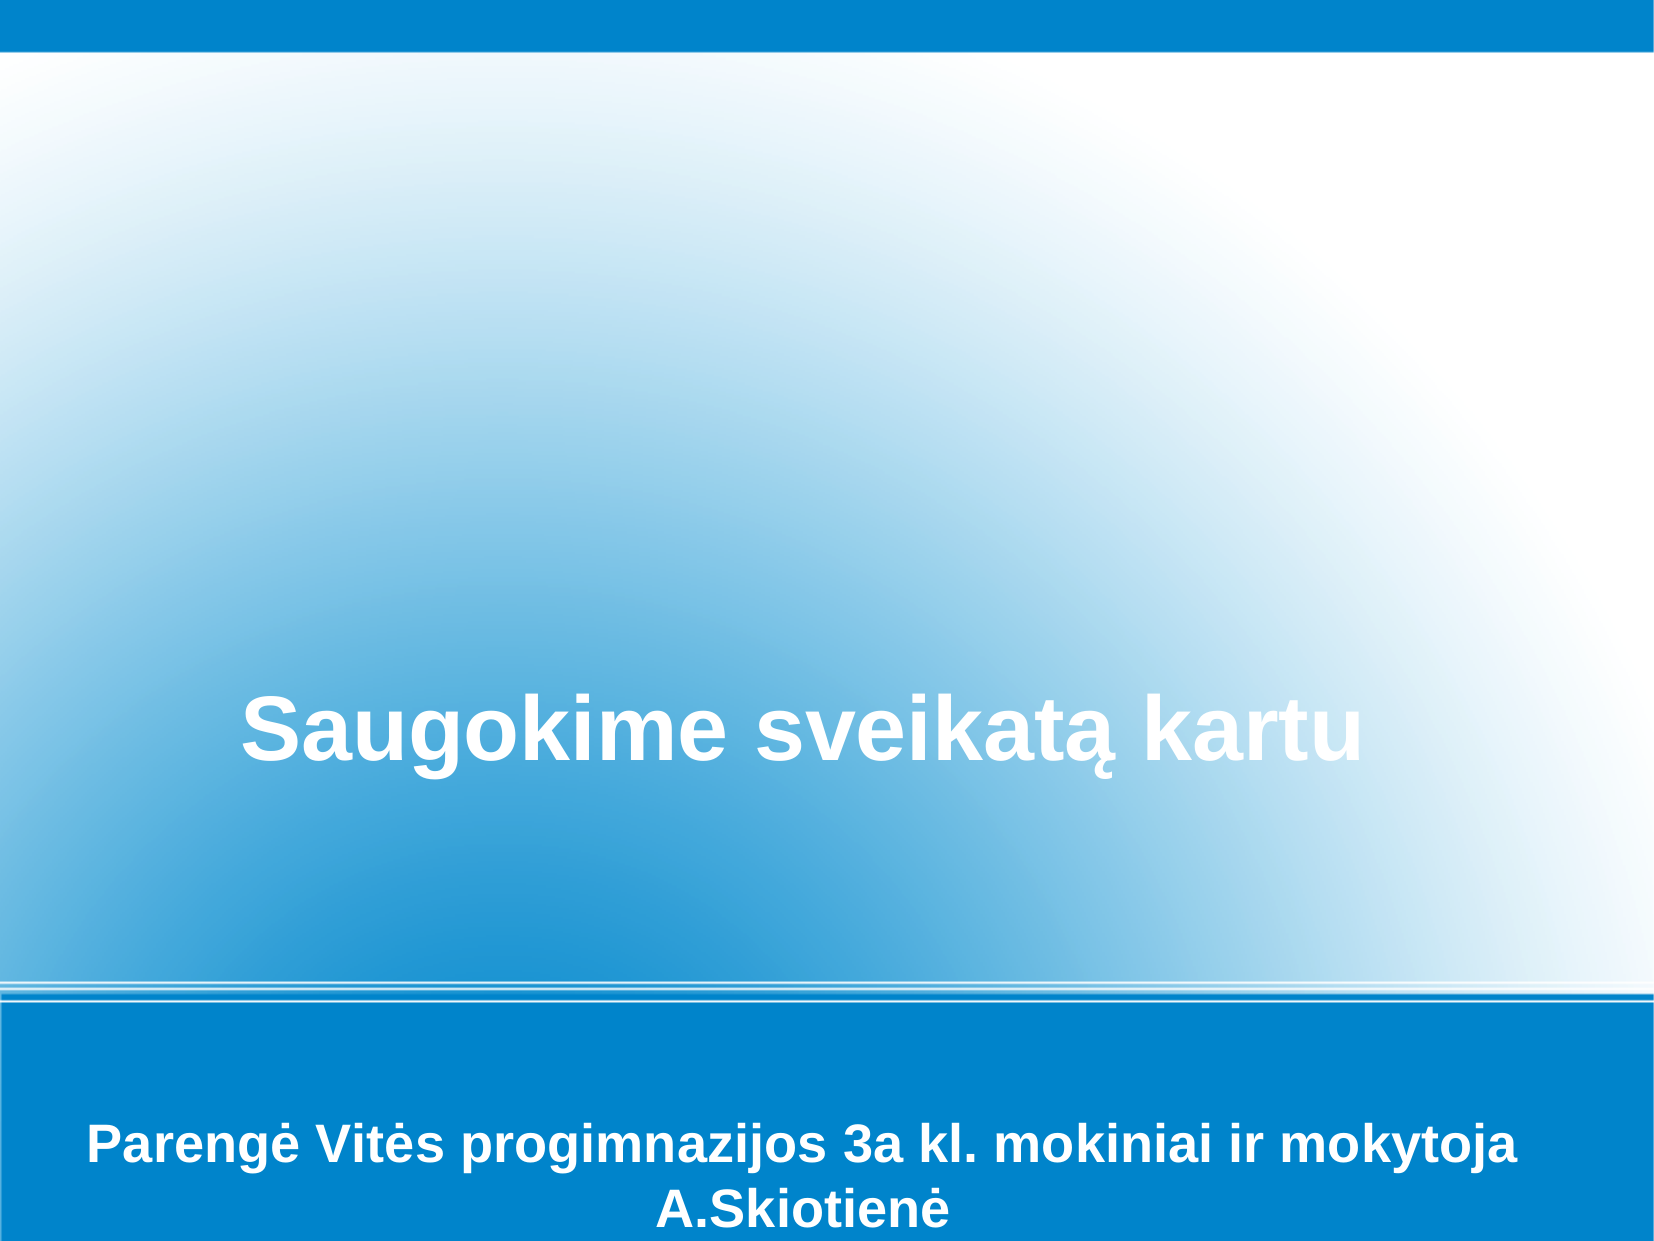

Saugokime sveikatą kartu
Parengė Vitės progimnazijos 3a kl. mokiniai ir mokytoja A.Skiotienė
2021m.
#